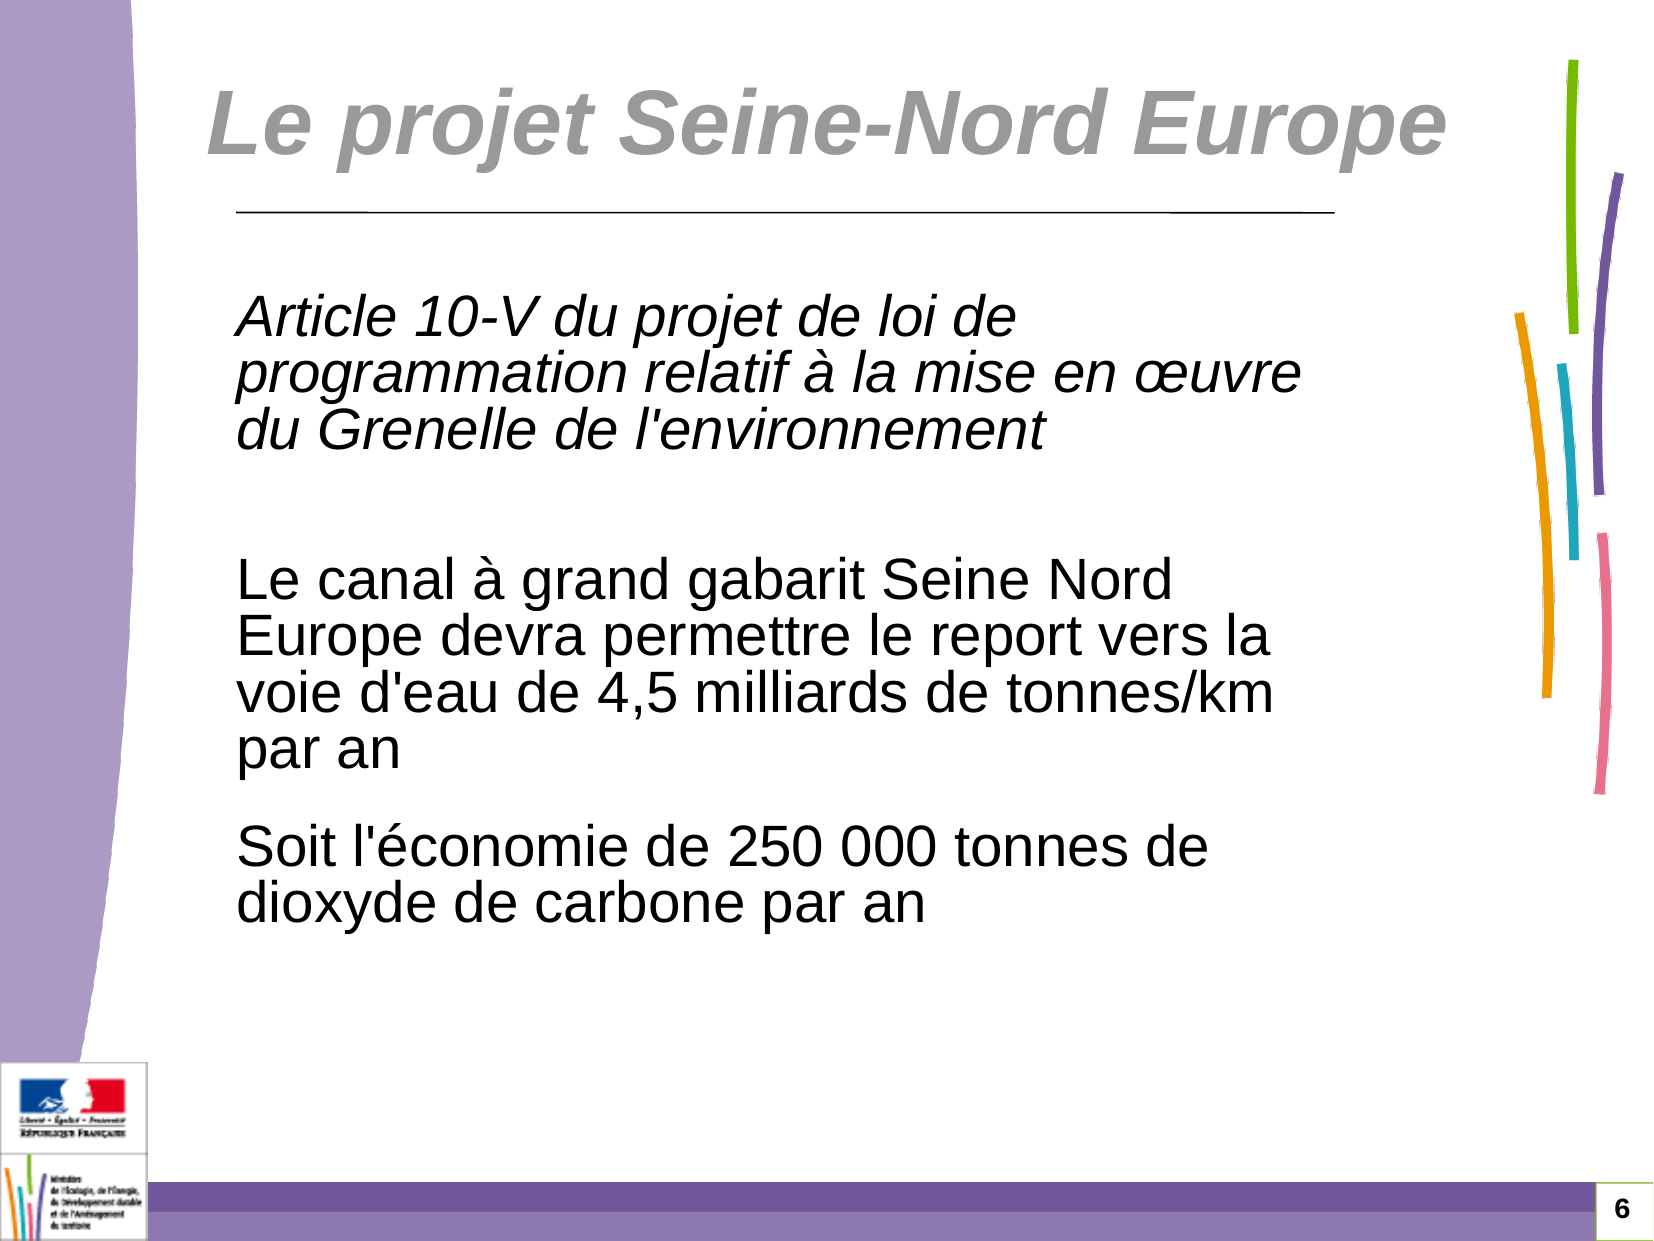

# Le projet Seine-Nord Europe
Article 10-V du projet de loi de programmation relatif à la mise en œuvre du Grenelle de l'environnement
Le canal à grand gabarit Seine Nord Europe devra permettre le report vers la voie d'eau de 4,5 milliards de tonnes/km par an
Soit l'économie de 250 000 tonnes de dioxyde de carbone par an
6